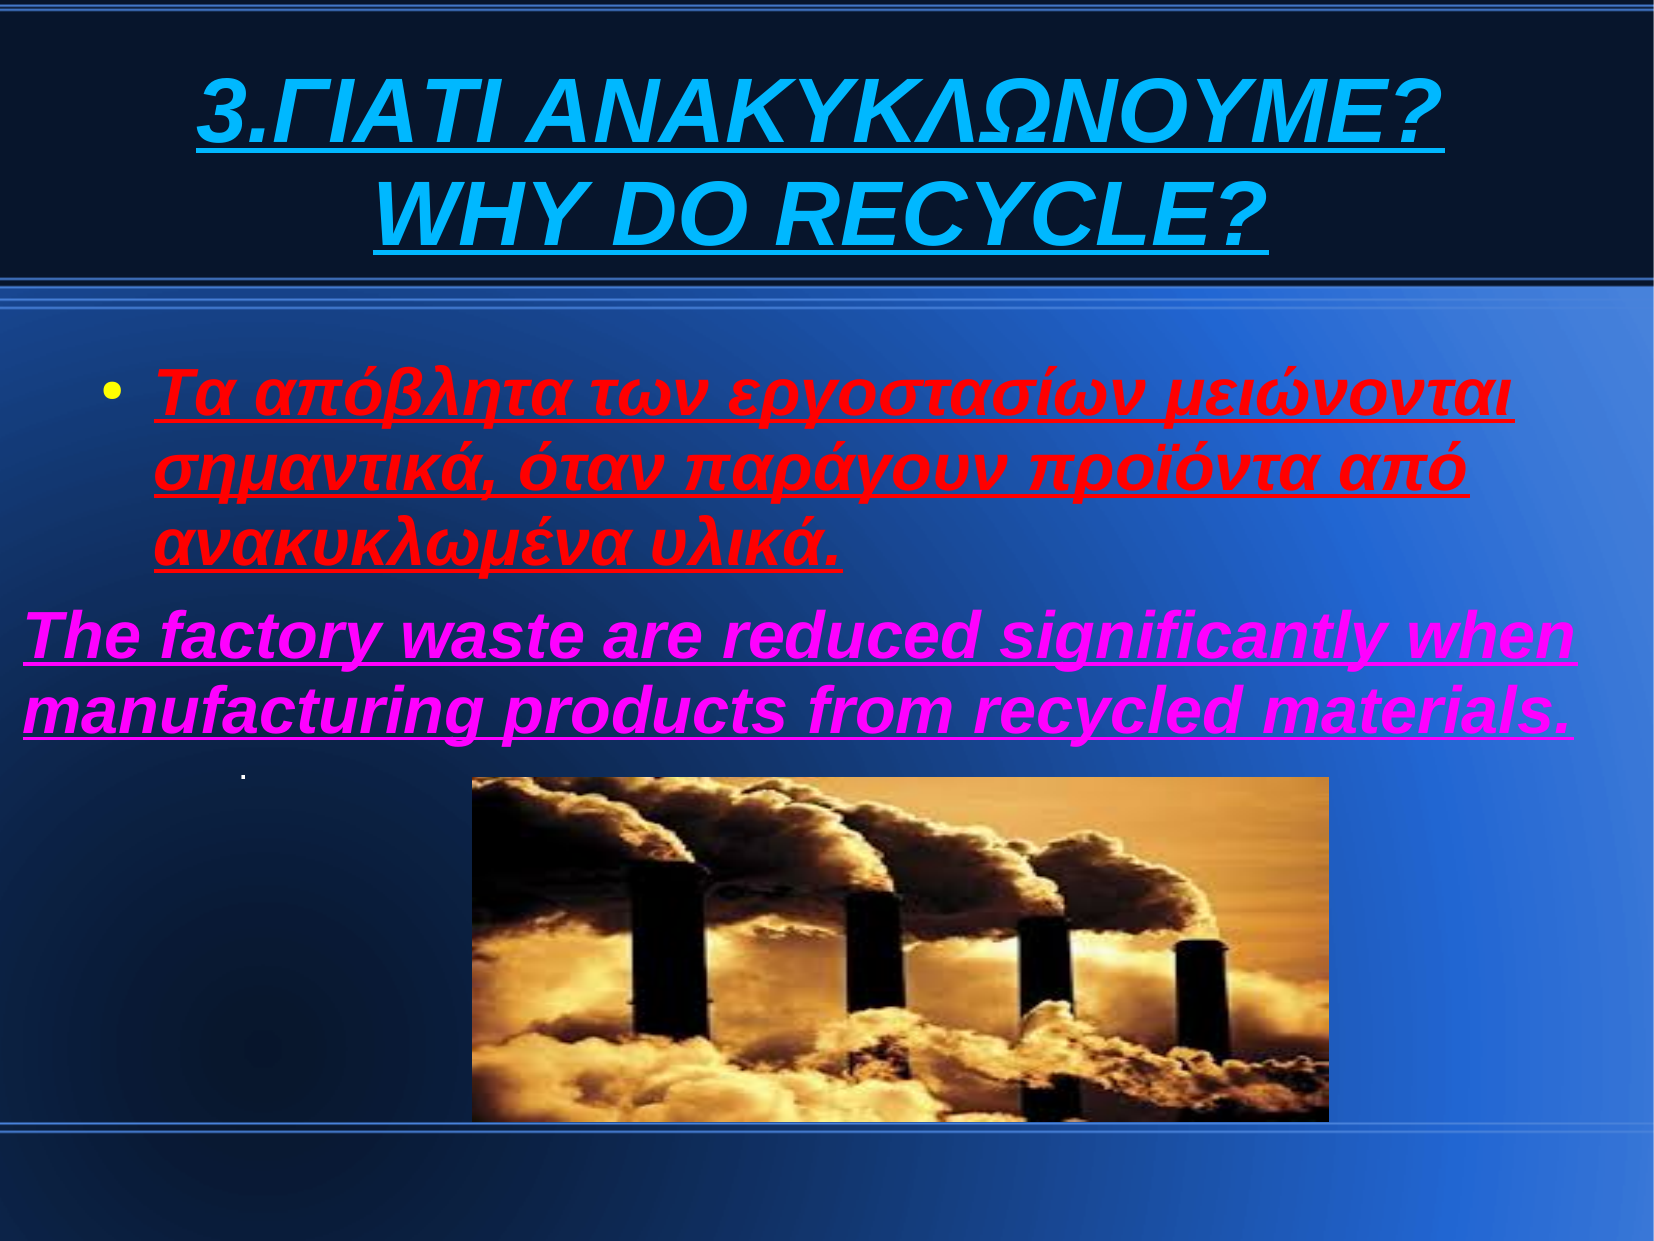

# 3.ΓΙΑΤΙ ΑΝΑΚΥΚΛΩΝΟΥΜΕ? WHY DO RECYCLE?​
Τα απόβλητα των εργοστασίων μειώνονται σημαντικά, όταν παράγουν προϊόντα από ανακυκλωμένα υλικά.
The factory waste are reduced significantly when manufacturing products from recycled materials.
.